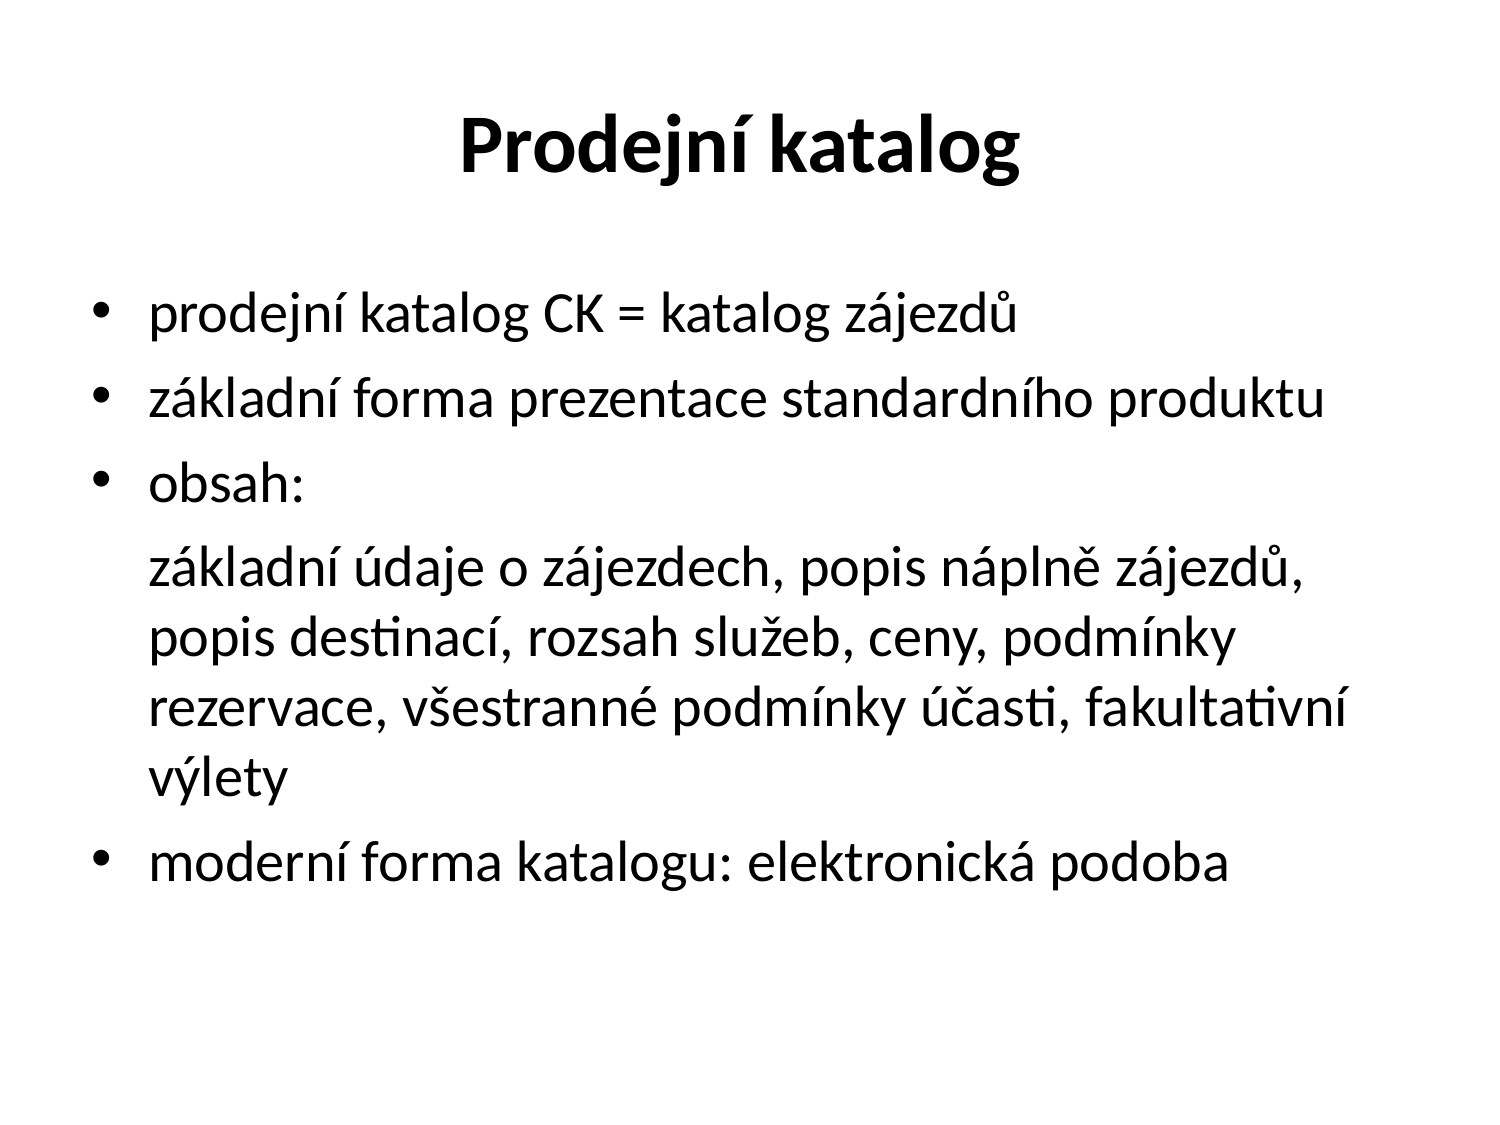

# Prodejní katalog
prodejní katalog CK = katalog zájezdů
základní forma prezentace standardního produktu
obsah:
	základní údaje o zájezdech, popis náplně zájezdů, popis destinací, rozsah služeb, ceny, podmínky rezervace, všestranné podmínky účasti, fakultativní výlety
moderní forma katalogu: elektronická podoba